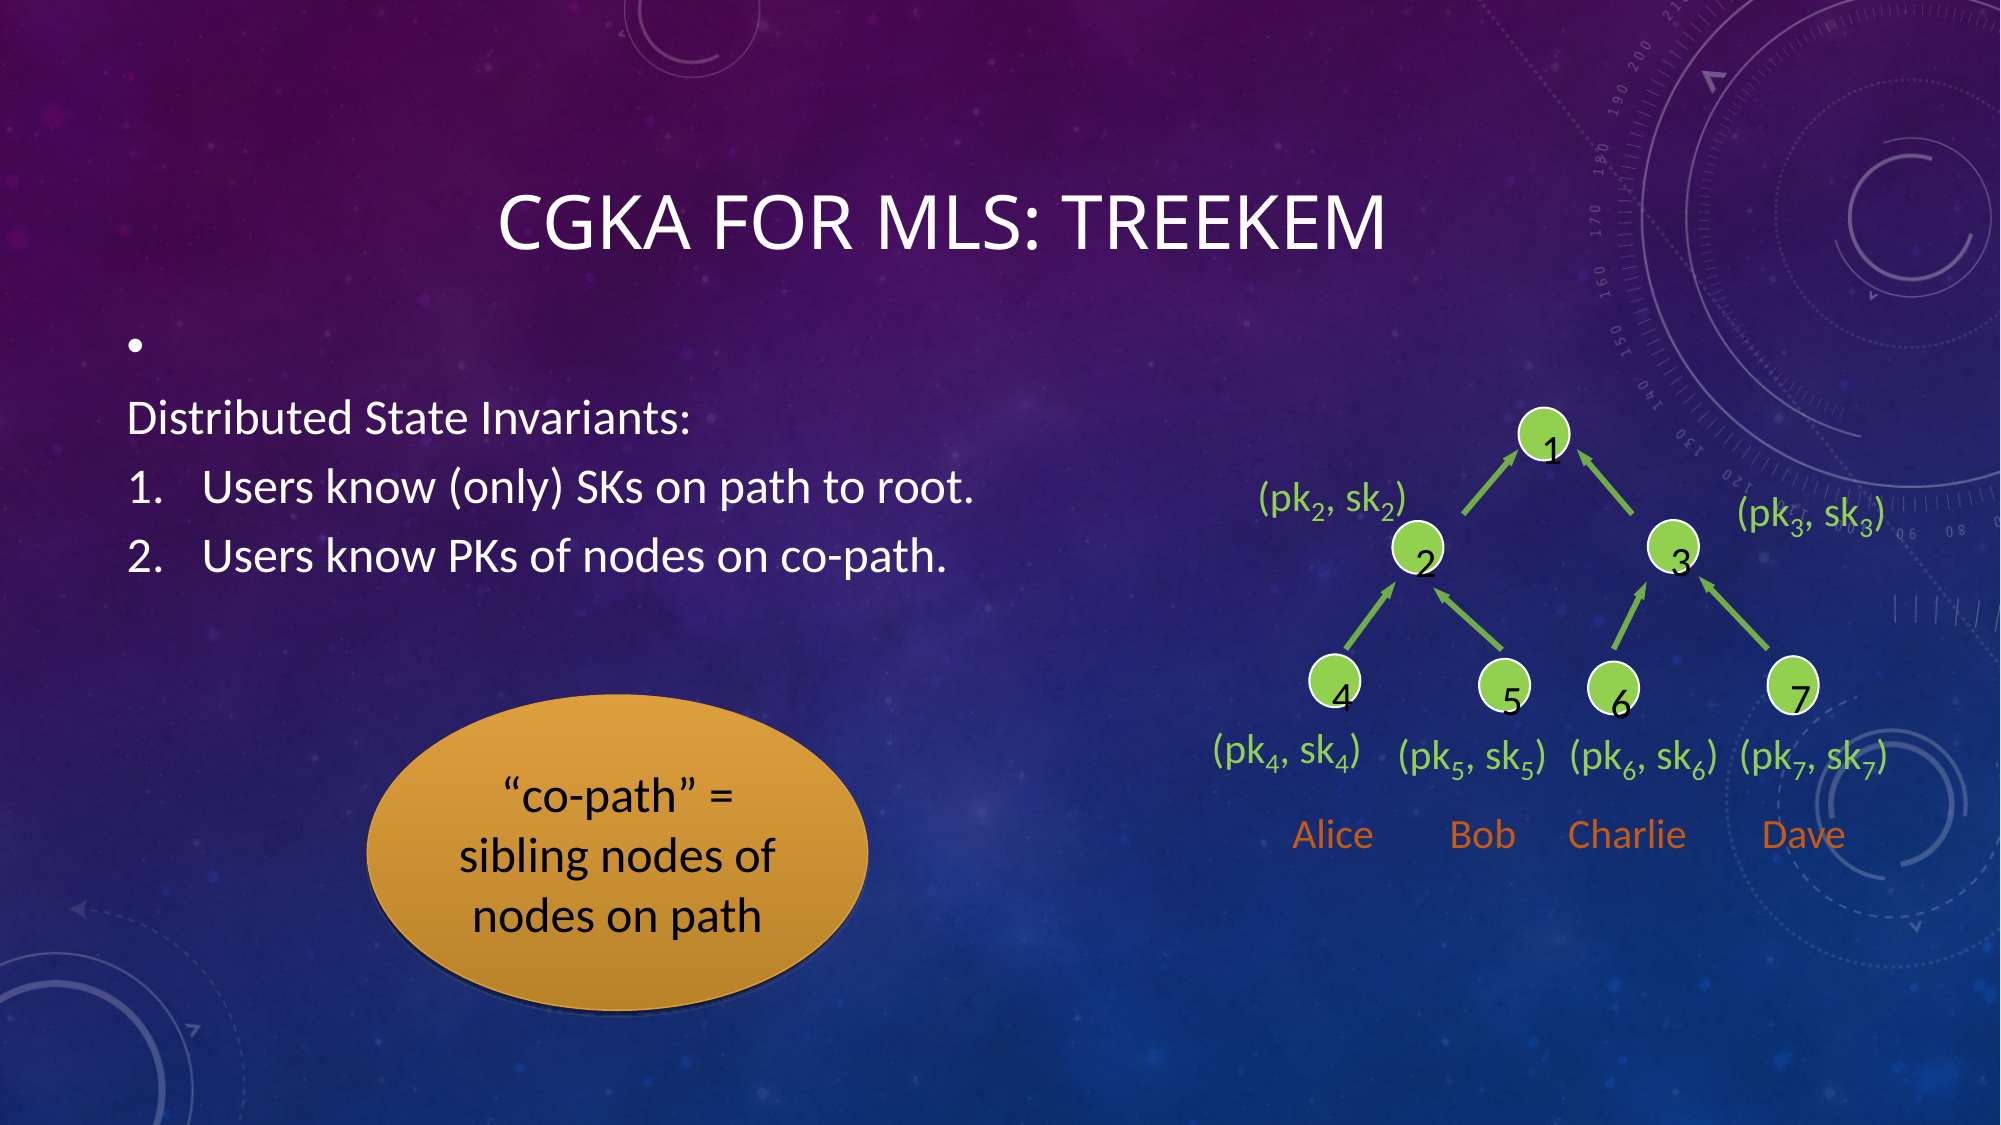

# CGKA for MLS: TreeKEM
Distributed State Invariants:
Users know (only) SKs on path to root.
Users know PKs of nodes on co-path.
1
(pk2, sk2)
 (pk3, sk3)
(pk4, sk4)
(pk5, sk5)
(pk6, sk6)
(pk7, sk7)
3
2
4
7
5
6
“co-path” = sibling nodes of nodes on path
Alice
Bob
Charlie
Dave